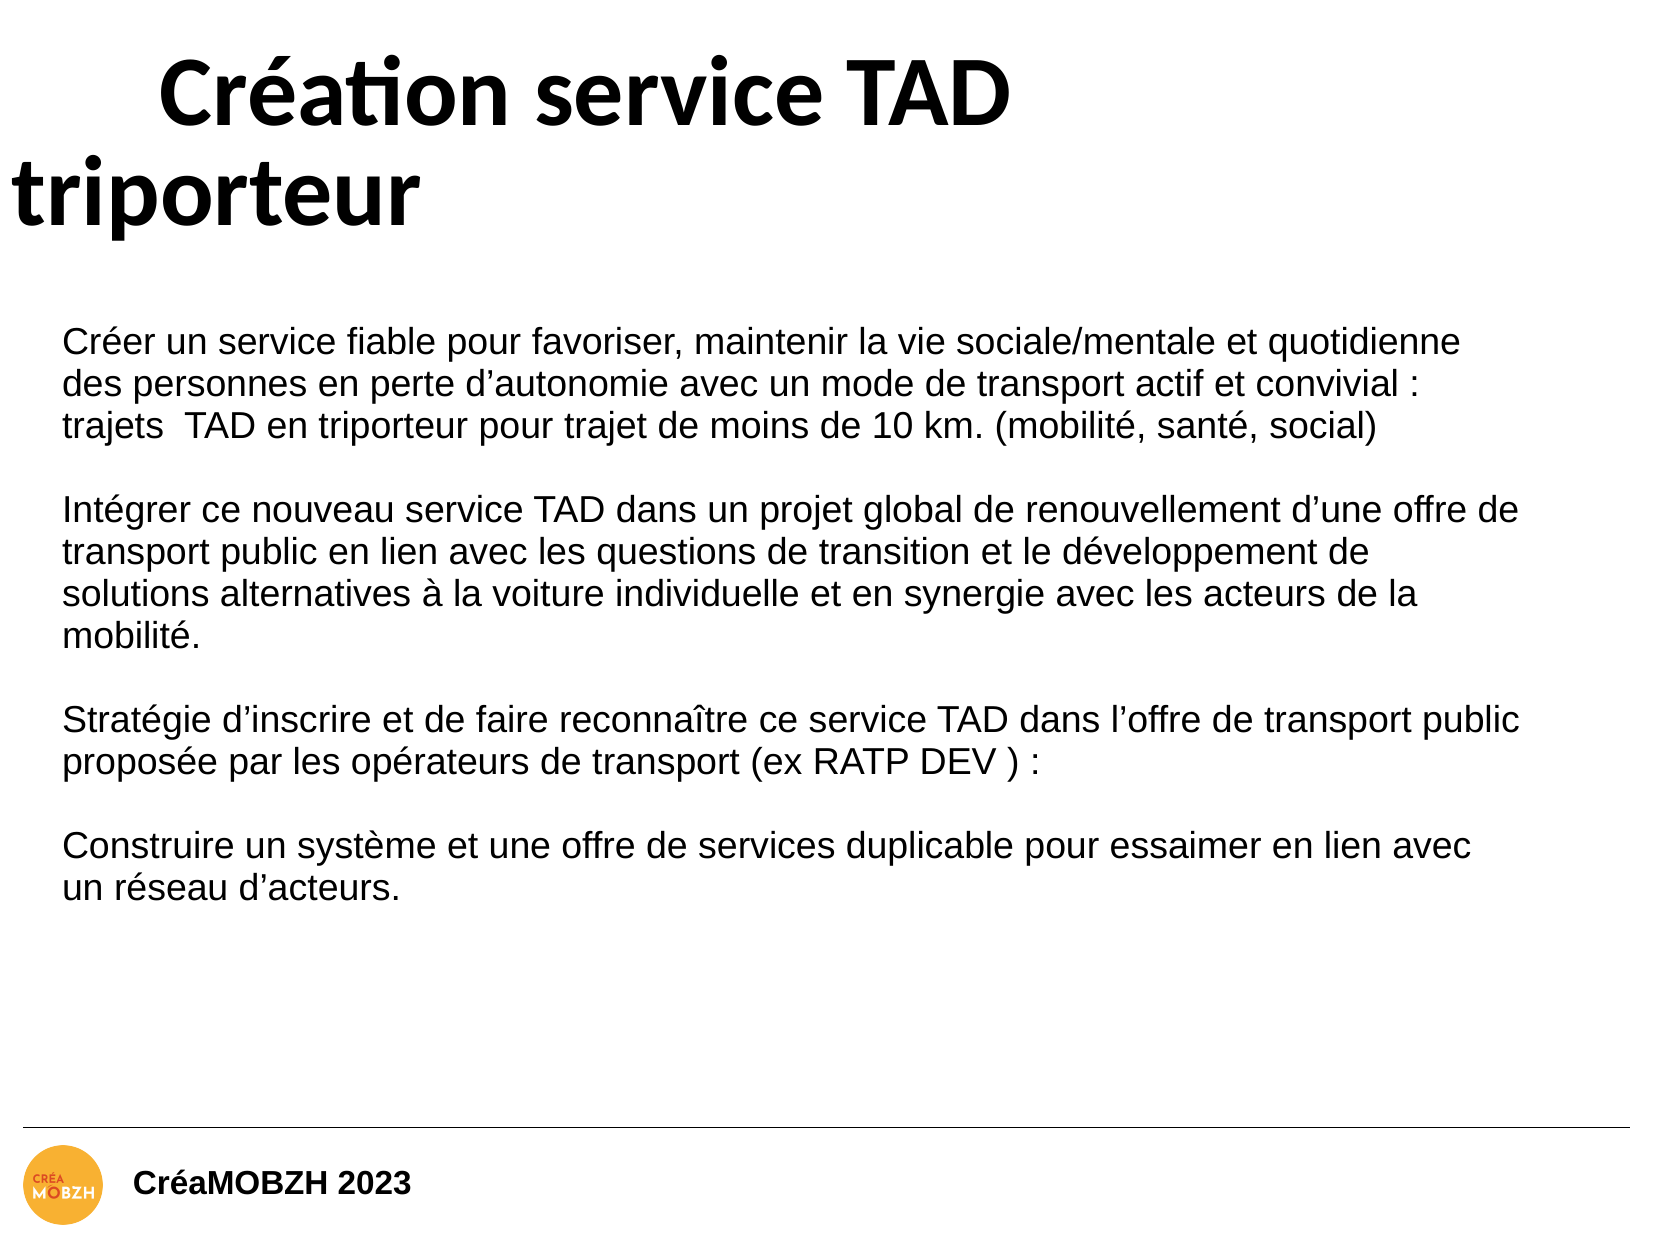

# Création service TAD triporteur
Rendre plus agréable et sûrs les déplacement actifs.
Pourvoir prendre son transport en communs à l’heure.
Permettre aux personnes handicapées de... !
réaliser une application pour smartphone qui...
...
Créer un service fiable pour favoriser, maintenir la vie sociale/mentale et quotidienne des personnes en perte d’autonomie avec un mode de transport actif et convivial : trajets TAD en triporteur pour trajet de moins de 10 km. (mobilité, santé, social)
Intégrer ce nouveau service TAD dans un projet global de renouvellement d’une offre de transport public en lien avec les questions de transition et le développement de solutions alternatives à la voiture individuelle et en synergie avec les acteurs de la mobilité.
Stratégie d’inscrire et de faire reconnaître ce service TAD dans l’offre de transport public proposée par les opérateurs de transport (ex RATP DEV ) :
Construire un système et une offre de services duplicable pour essaimer en lien avec un réseau d’acteurs.
CréaMOBZH 2023